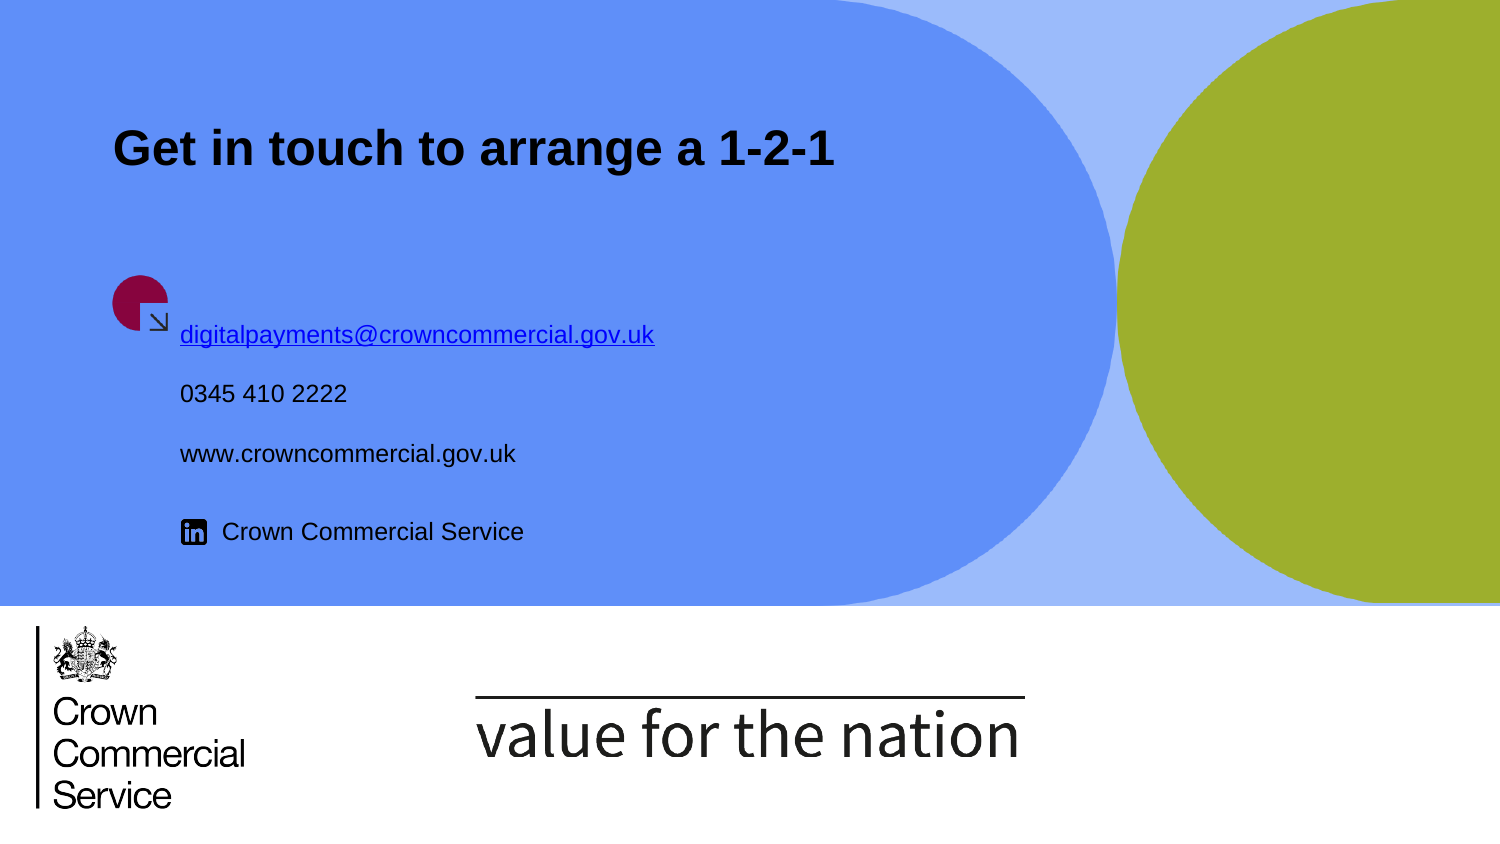

# Get in touch to arrange a 1-2-1
digitalpayments@crowncommercial.gov.uk
0345 410 2222
www.crowncommercial.gov.uk